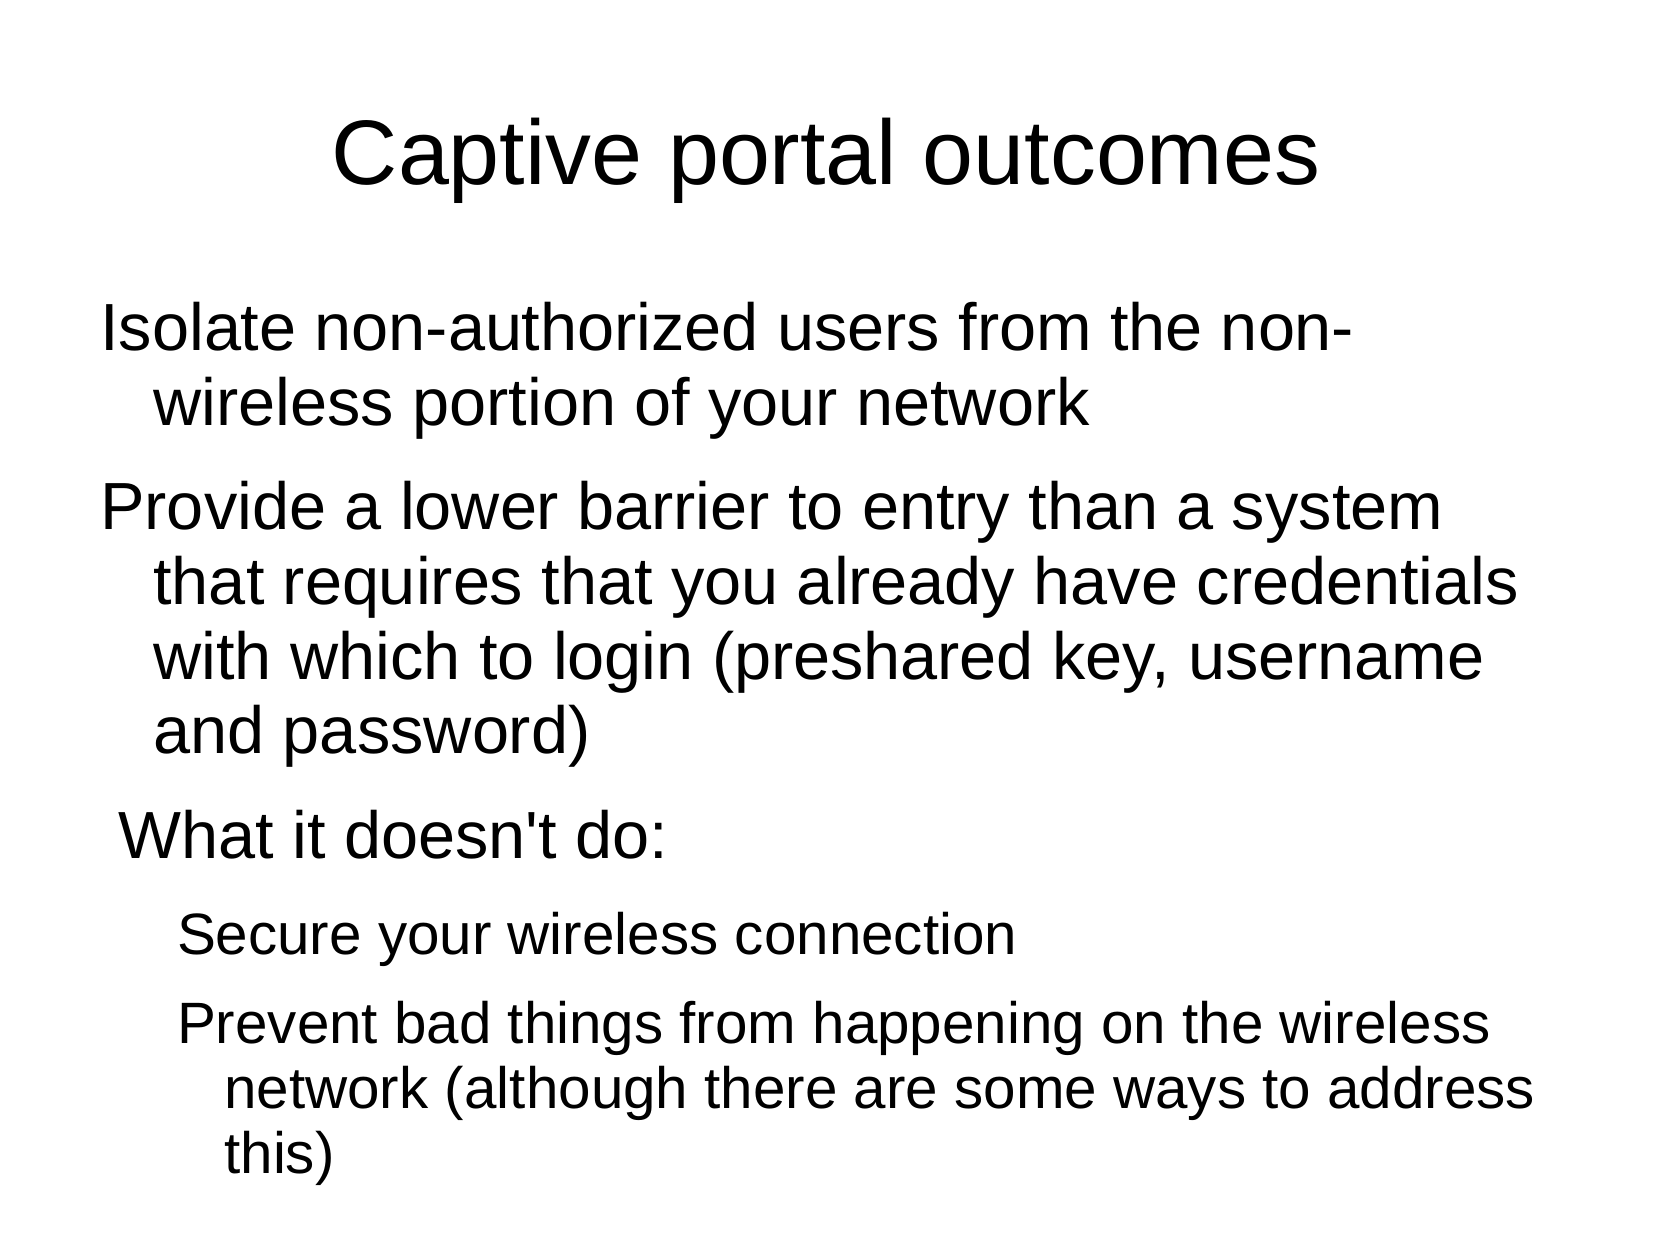

# Captive portal outcomes
Isolate non-authorized users from the non-wireless portion of your network
Provide a lower barrier to entry than a system that requires that you already have credentials with which to login (preshared key, username and password)
 What it doesn't do:
Secure your wireless connection
Prevent bad things from happening on the wireless network (although there are some ways to address this)